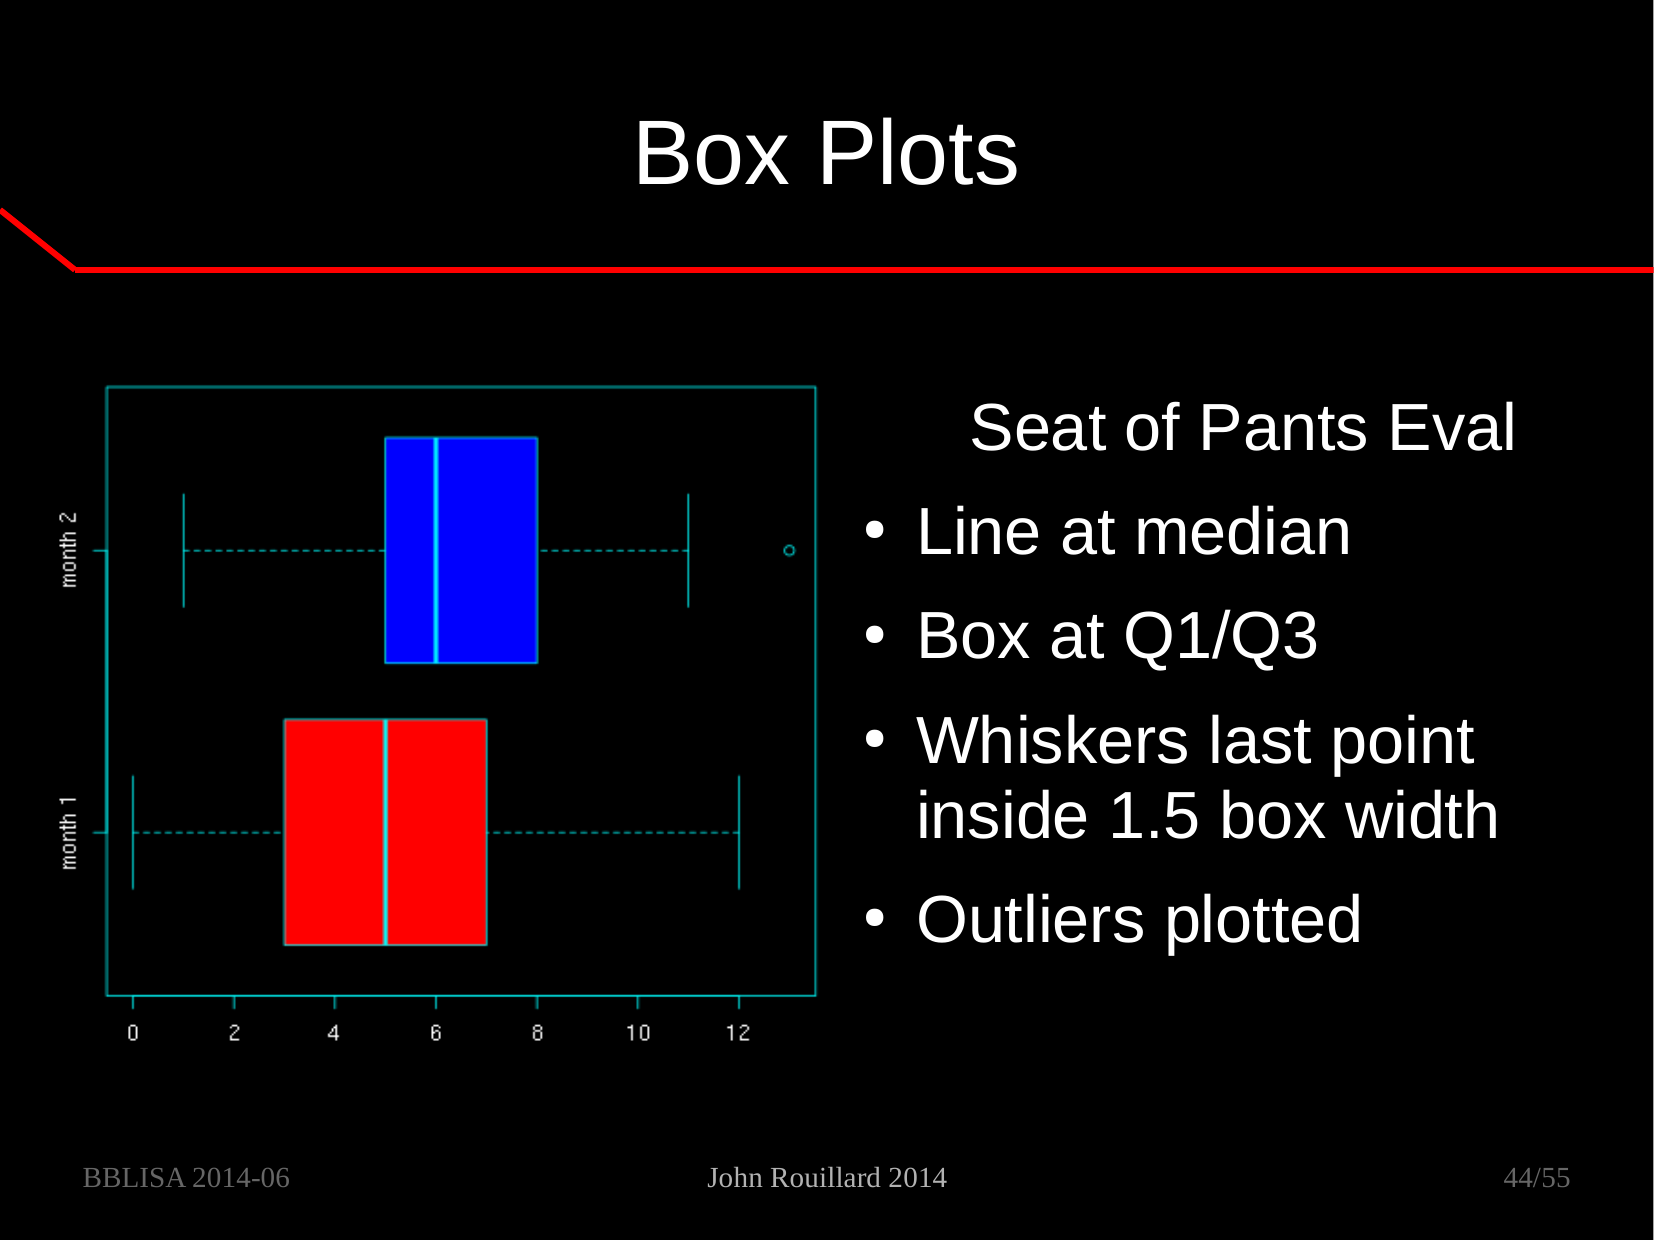

# Box Plots
Seat of Pants Eval
Line at median
Box at Q1/Q3
Whiskers last point inside 1.5 box width
Outliers plotted
BBLISA 2014-06
John Rouillard 2014
44